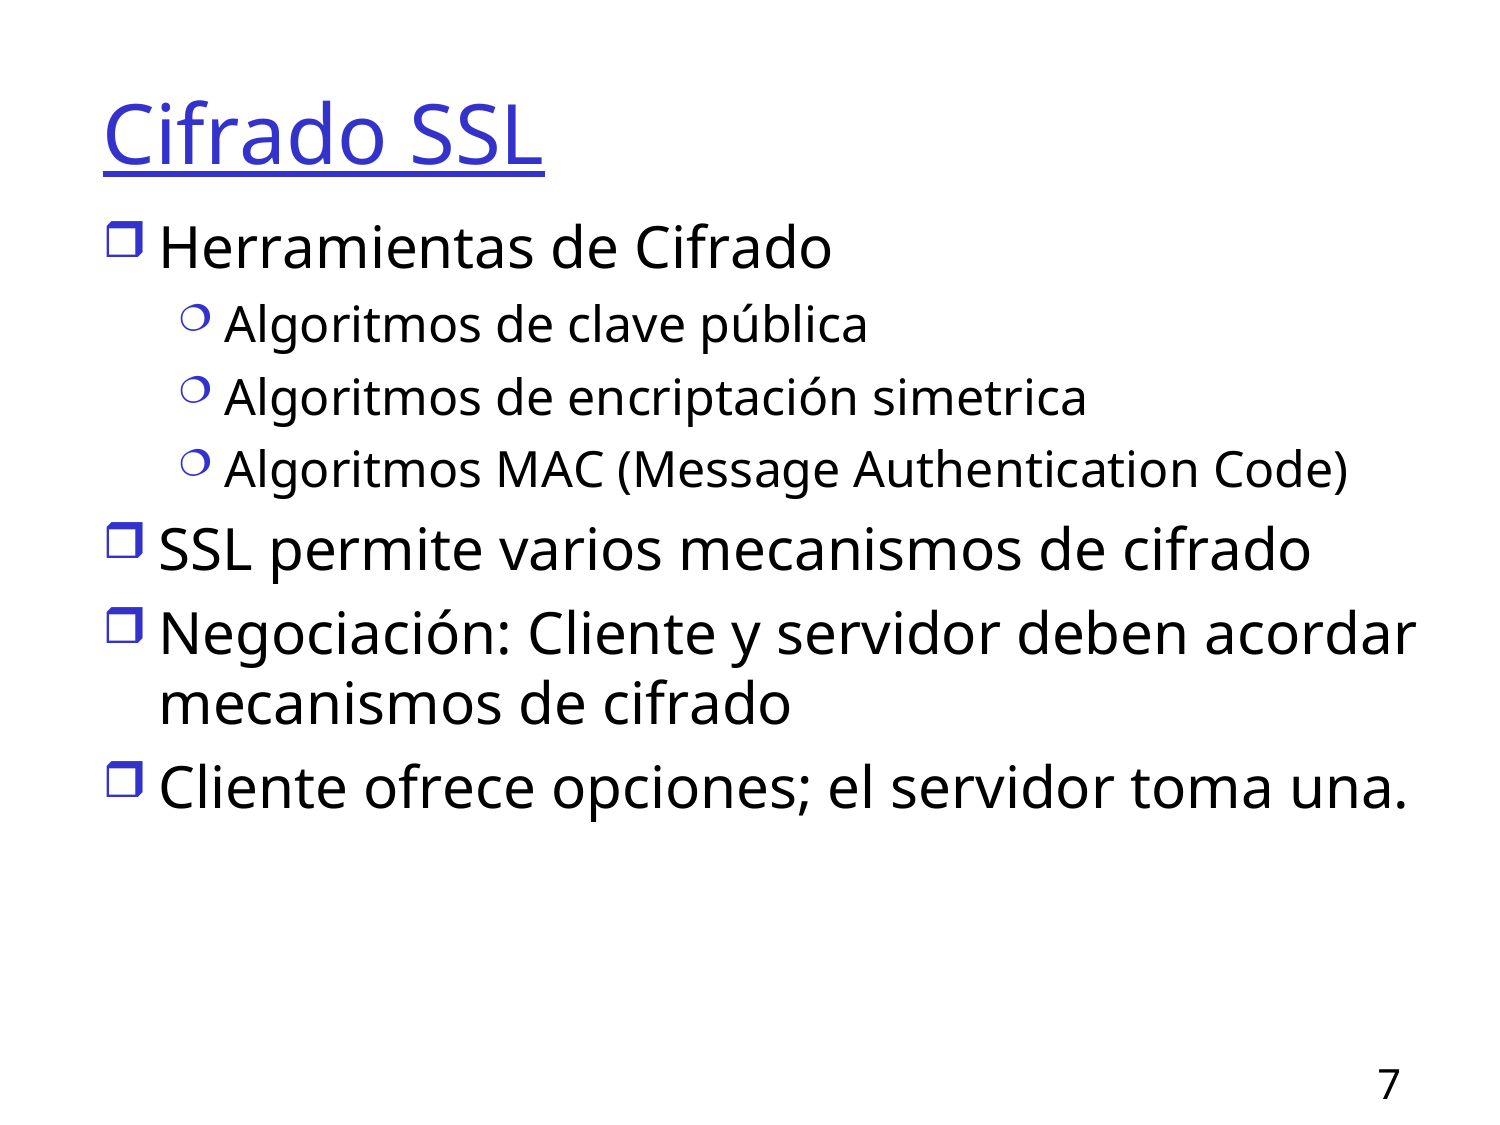

# Cifrado SSL
Herramientas de Cifrado
Algoritmos de clave pública
Algoritmos de encriptación simetrica
Algoritmos MAC (Message Authentication Code)
SSL permite varios mecanismos de cifrado
Negociación: Cliente y servidor deben acordar mecanismos de cifrado
Cliente ofrece opciones; el servidor toma una.
7